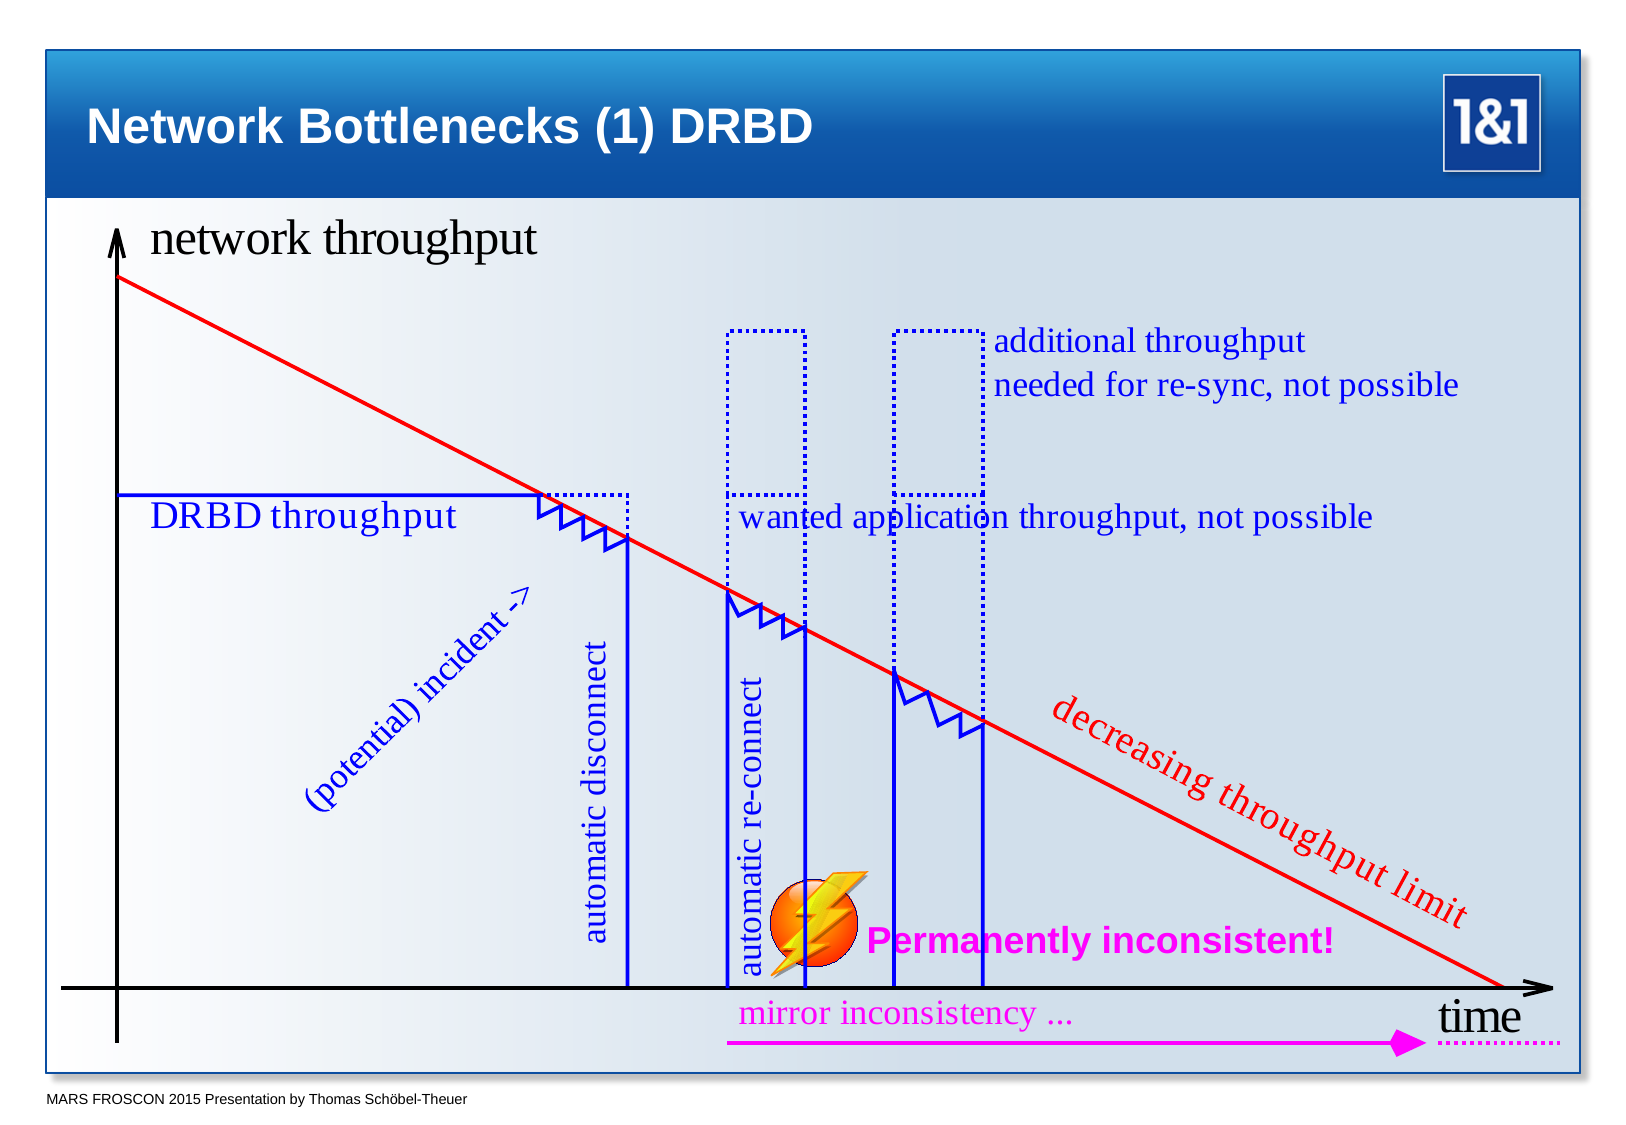

# Network Bottlenecks (1) DRBD
Permanently inconsistent!
MARS FROSCON 2015 Presentation by Thomas Schöbel-Theuer